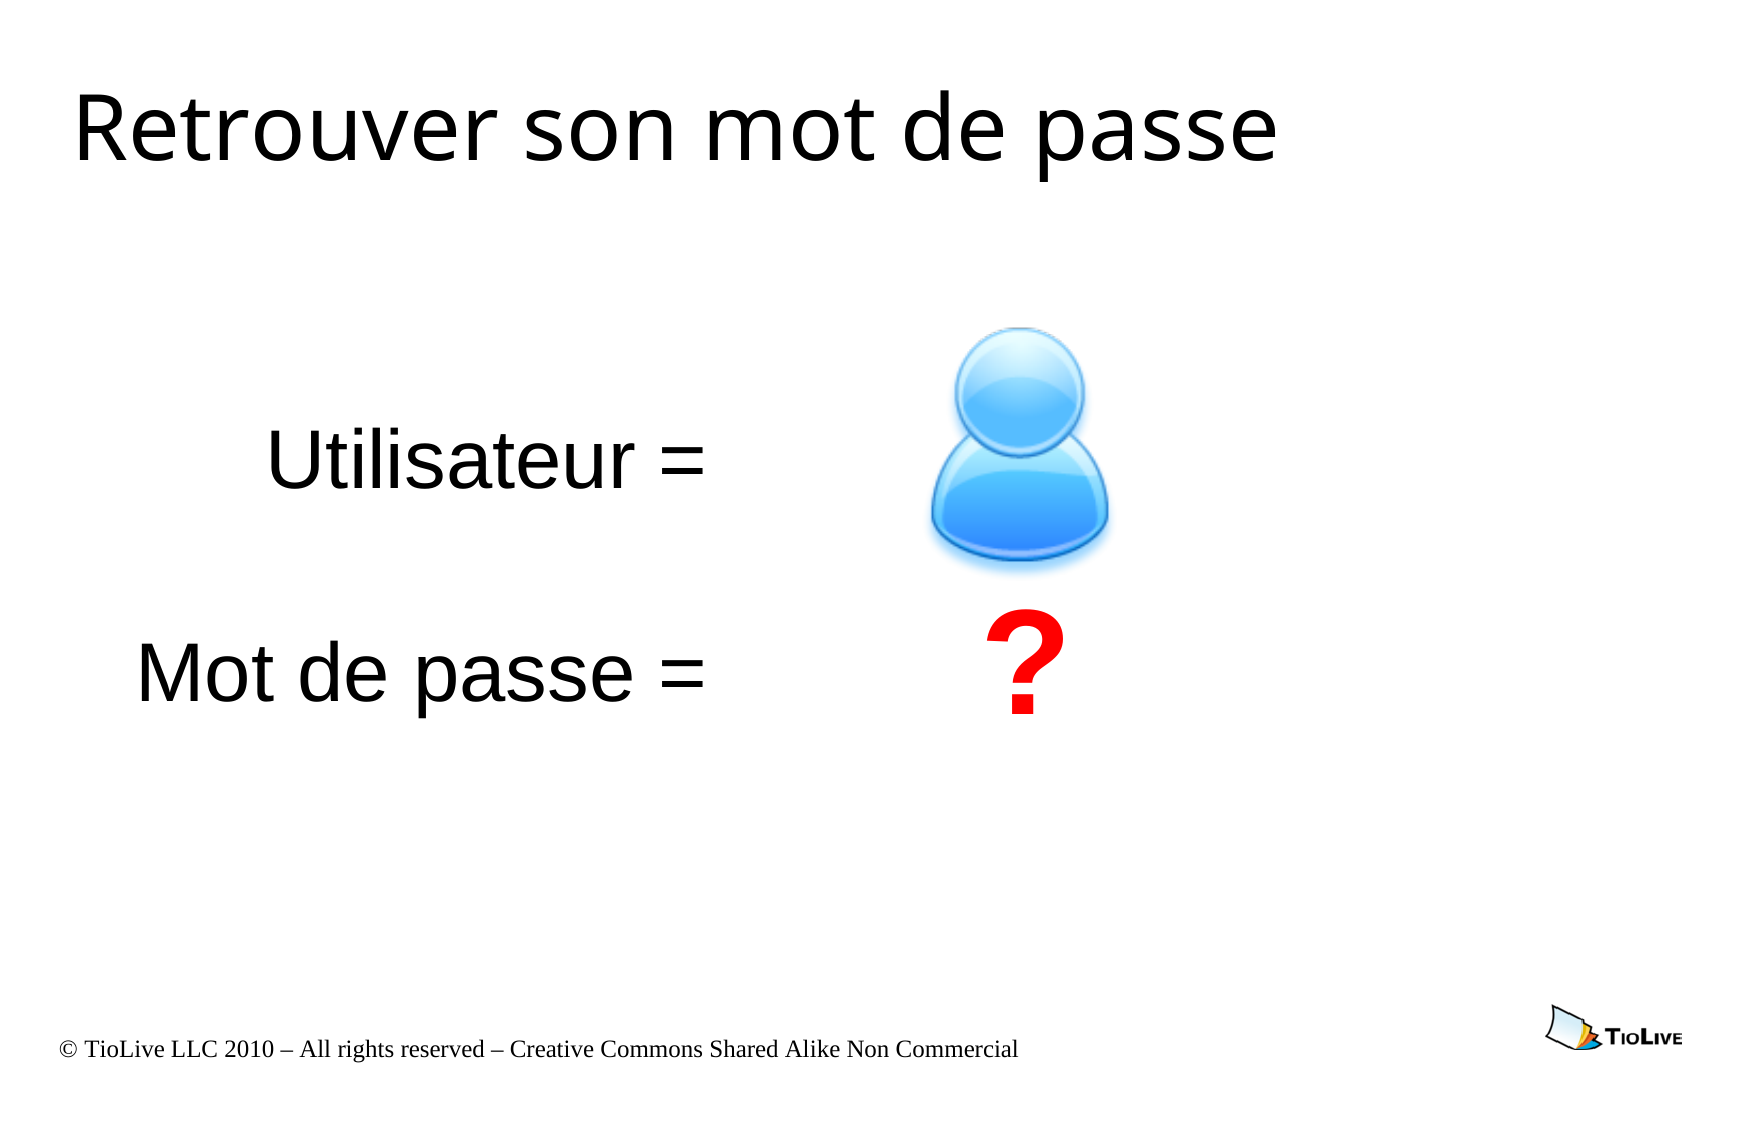

# Retrouver son mot de passe
Utilisateur =
?
Mot de passe =